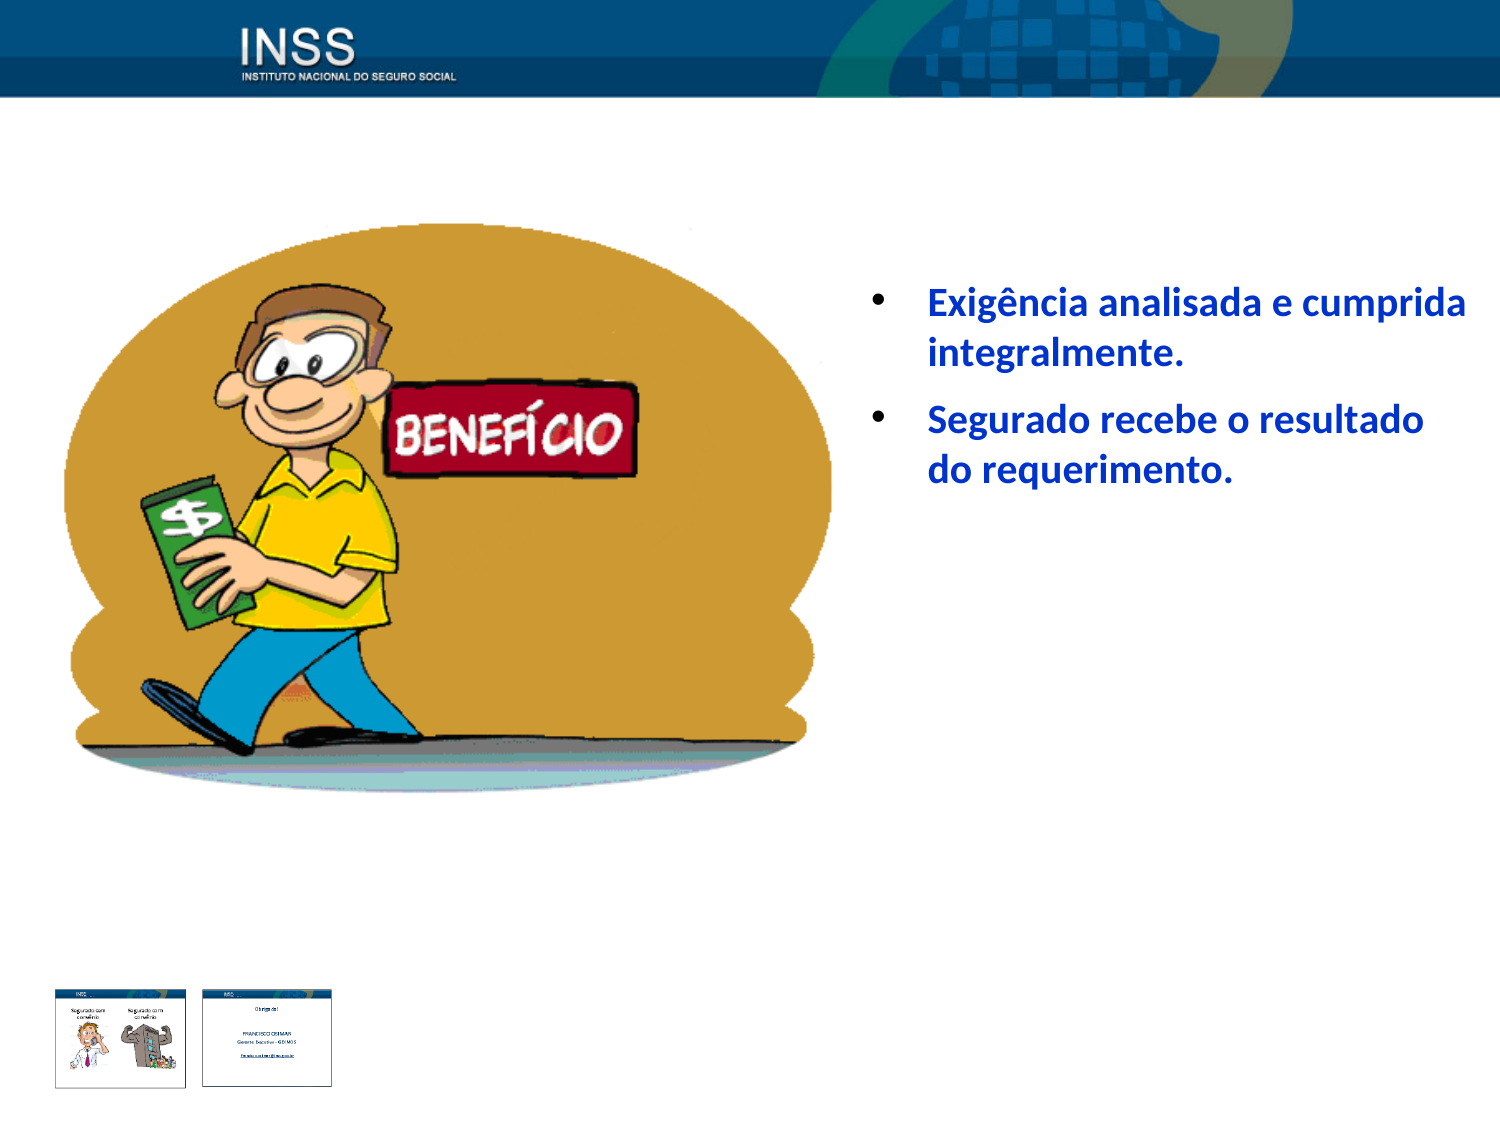

# Exigência analisada e cumprida integralmente.
Segurado recebe o resultado do requerimento.